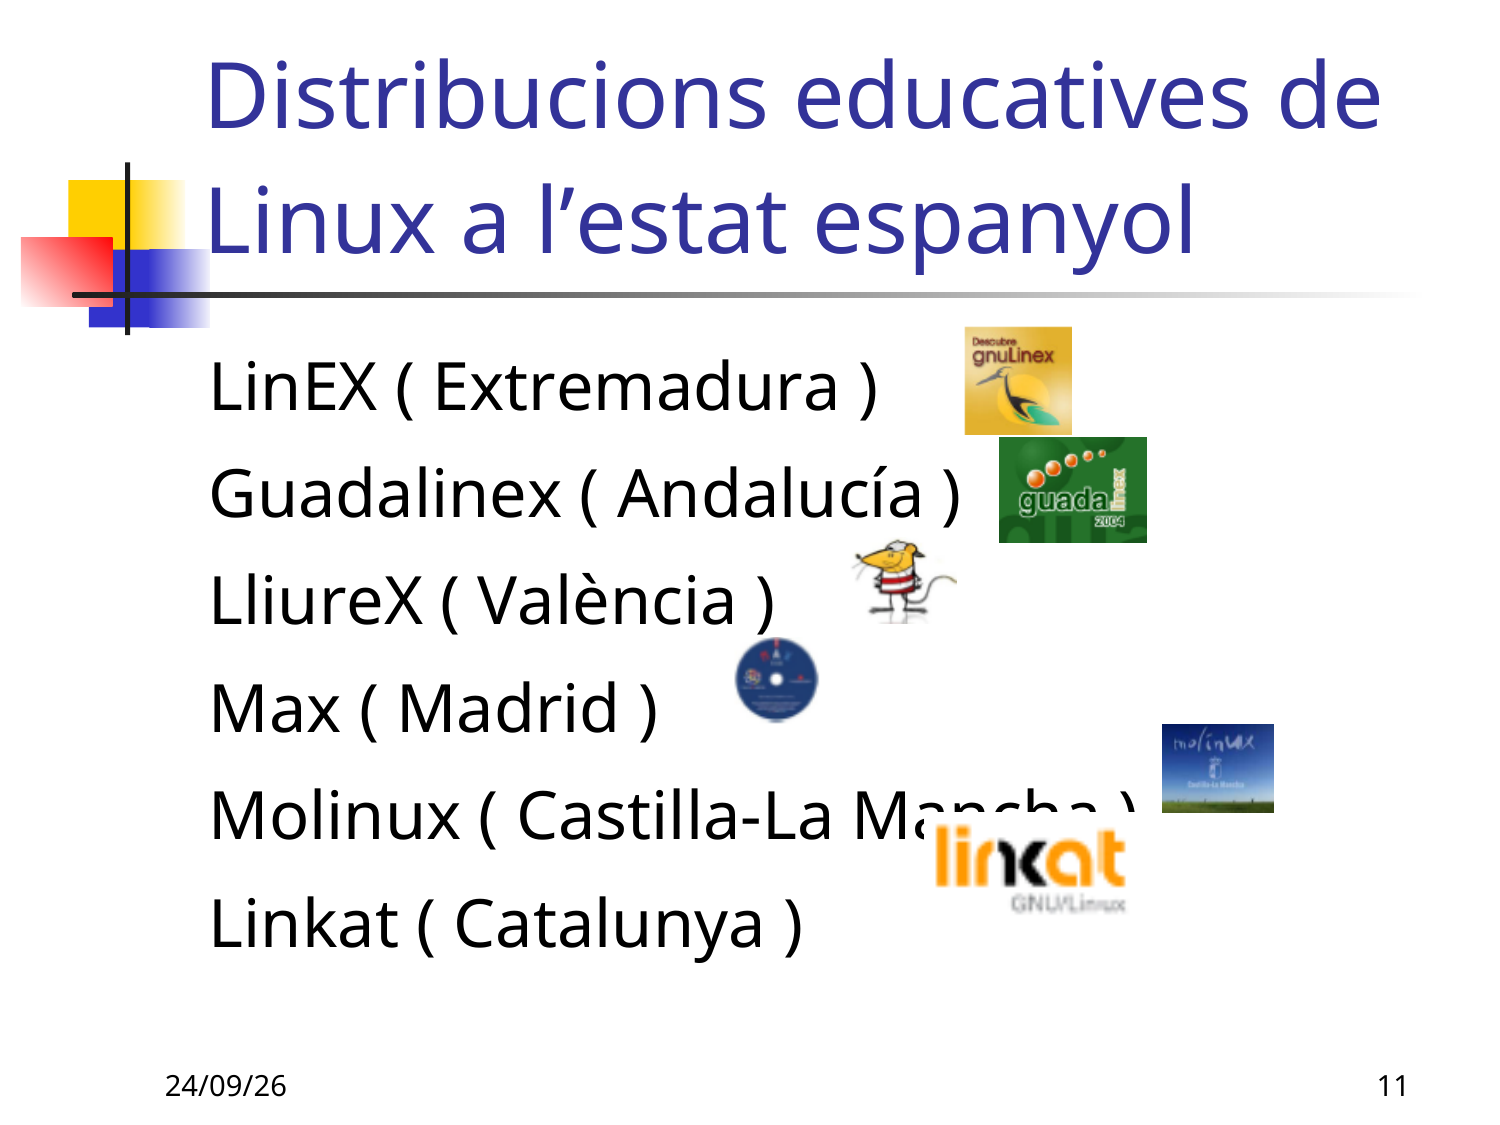

# Distribucions educatives de Linux a l’estat espanyol
LinEX ( Extremadura )
Guadalinex ( Andalucía )
LliureX ( València )
Max ( Madrid )
Molinux ( Castilla-La Mancha )
Linkat ( Catalunya )
11